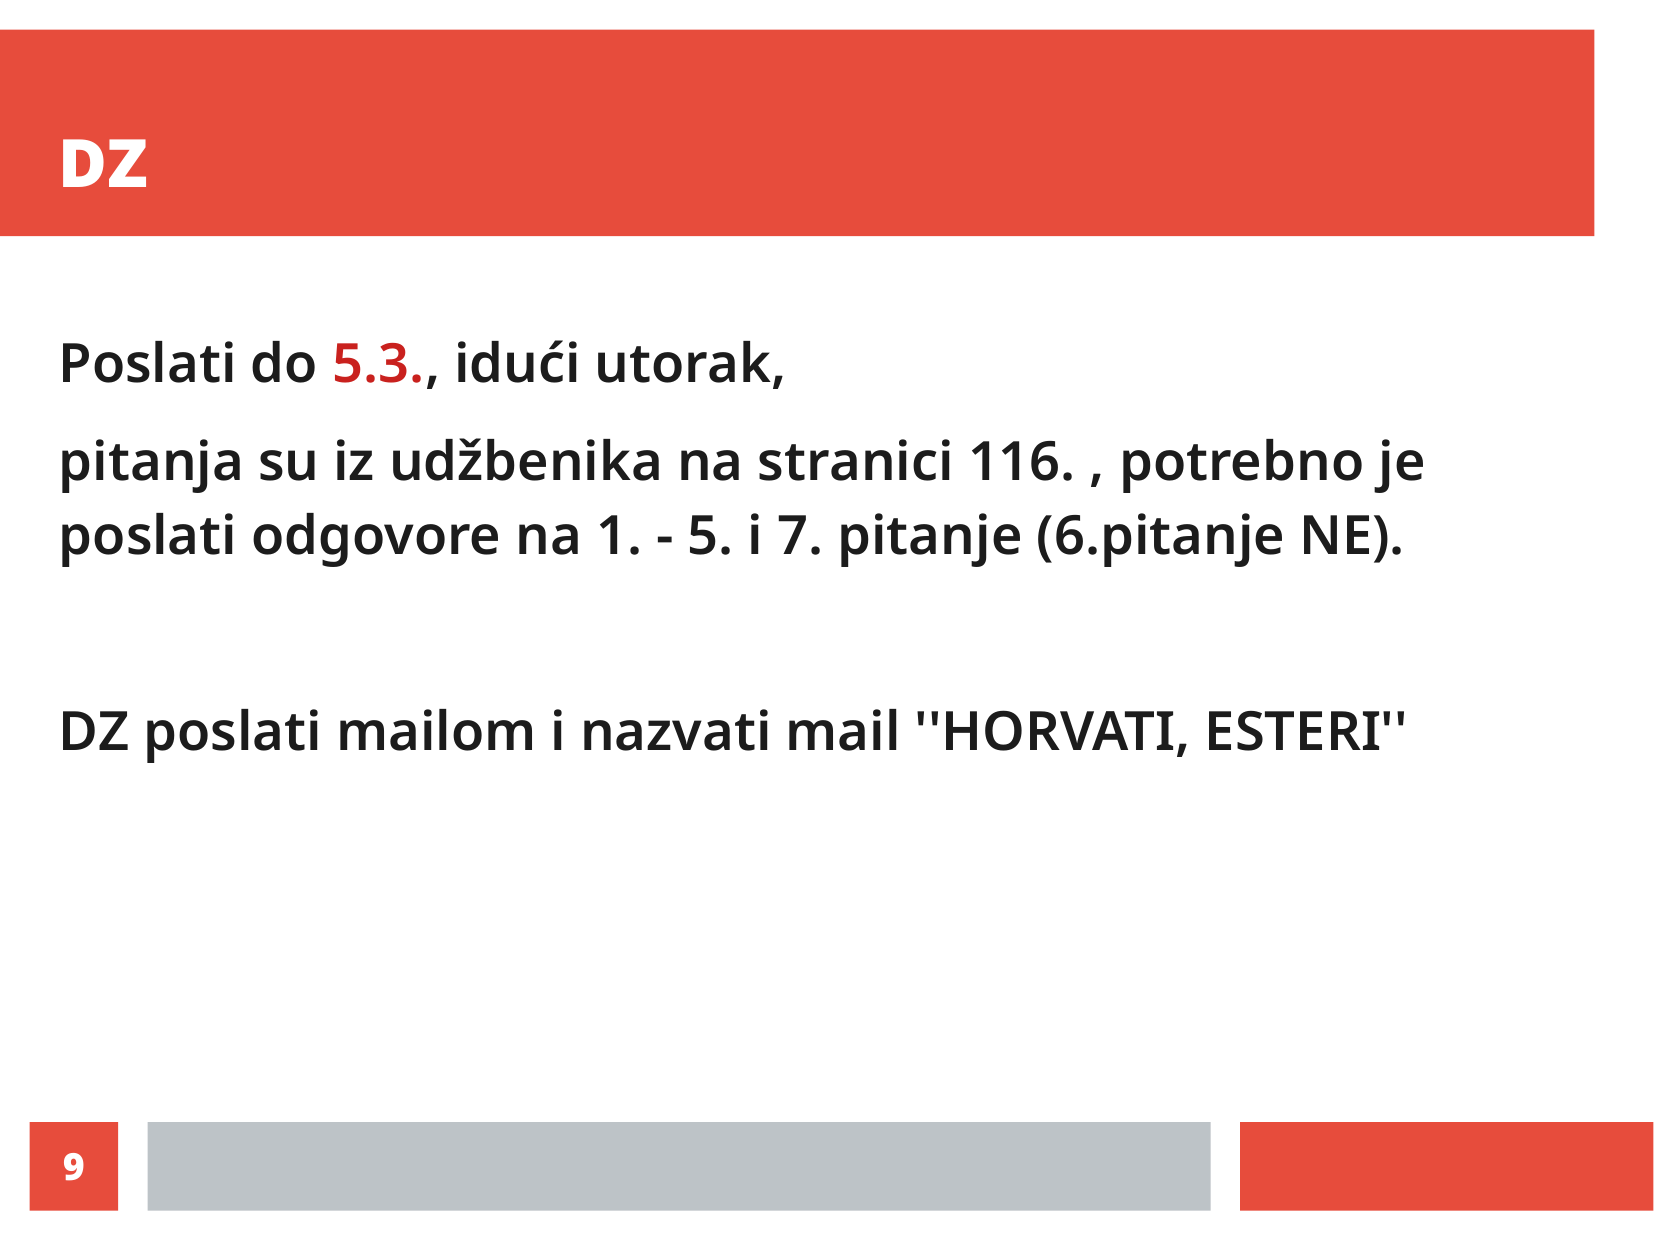

# DZ
Poslati do 5.3., idući utorak,
pitanja su iz udžbenika na stranici 116. , potrebno je poslati odgovore na 1. - 5. i 7. pitanje (6.pitanje NE).
DZ poslati mailom i nazvati mail ''HORVATI, ESTERI''
9